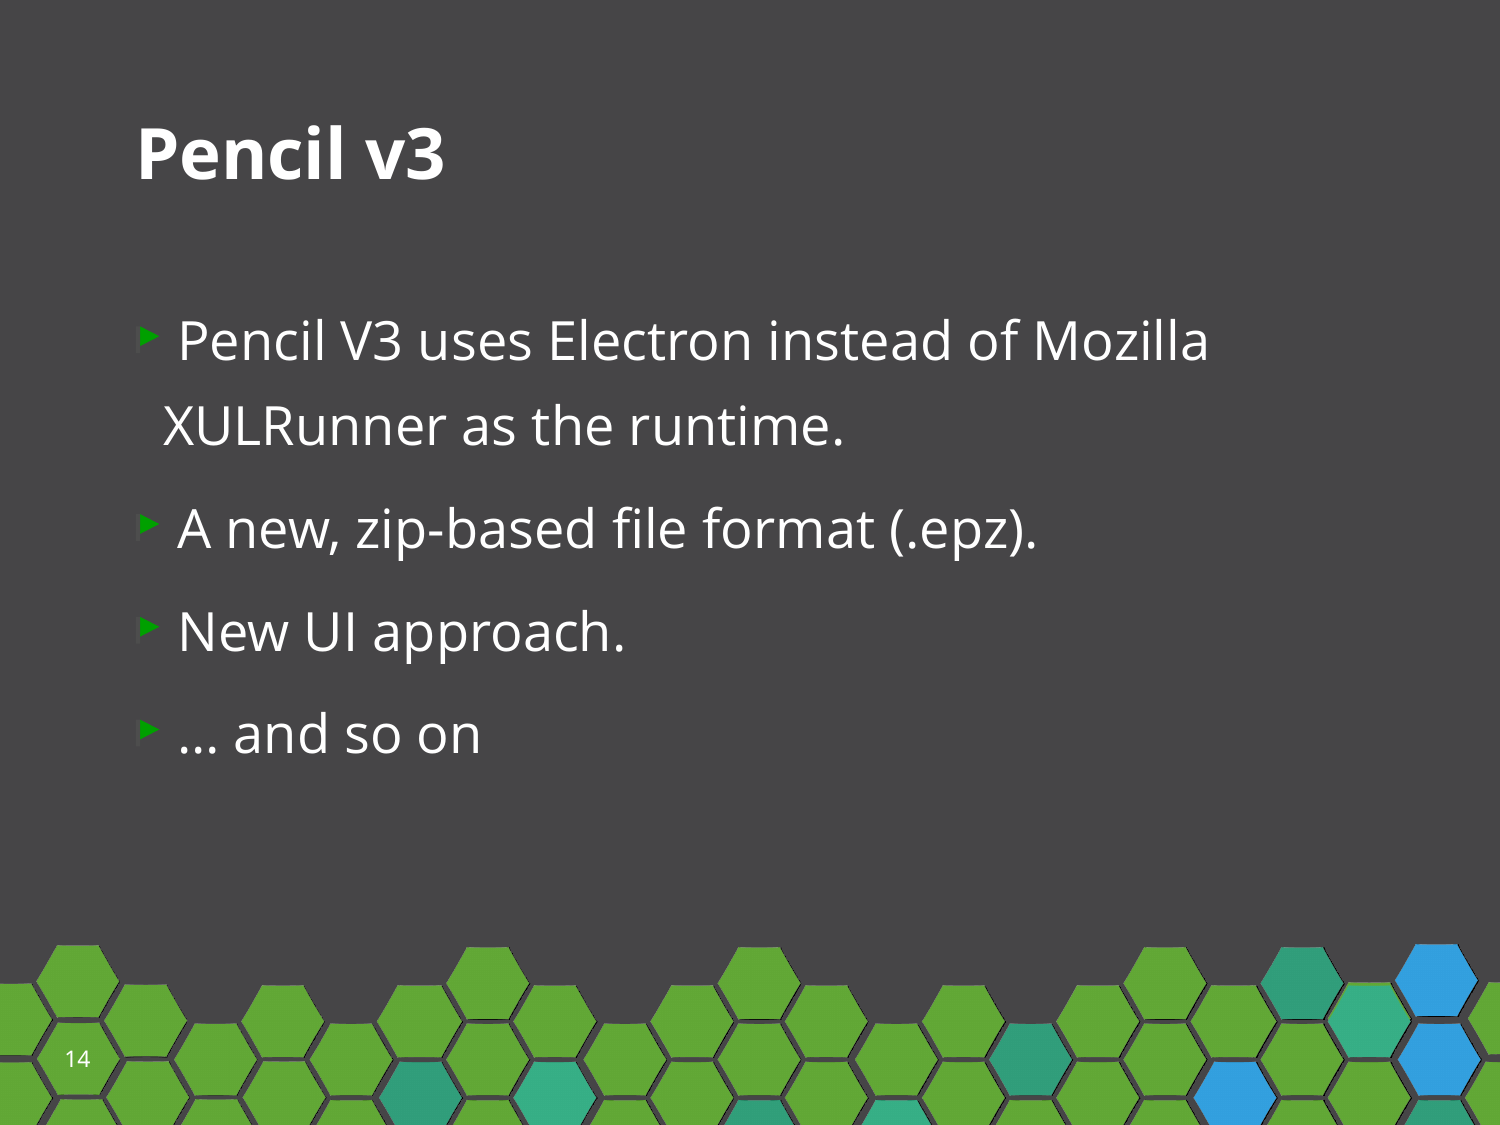

# Pencil v3
 Pencil V3 uses Electron instead of Mozilla XULRunner as the runtime.
 A new, zip-based file format (.epz).
 New UI approach.
 … and so on